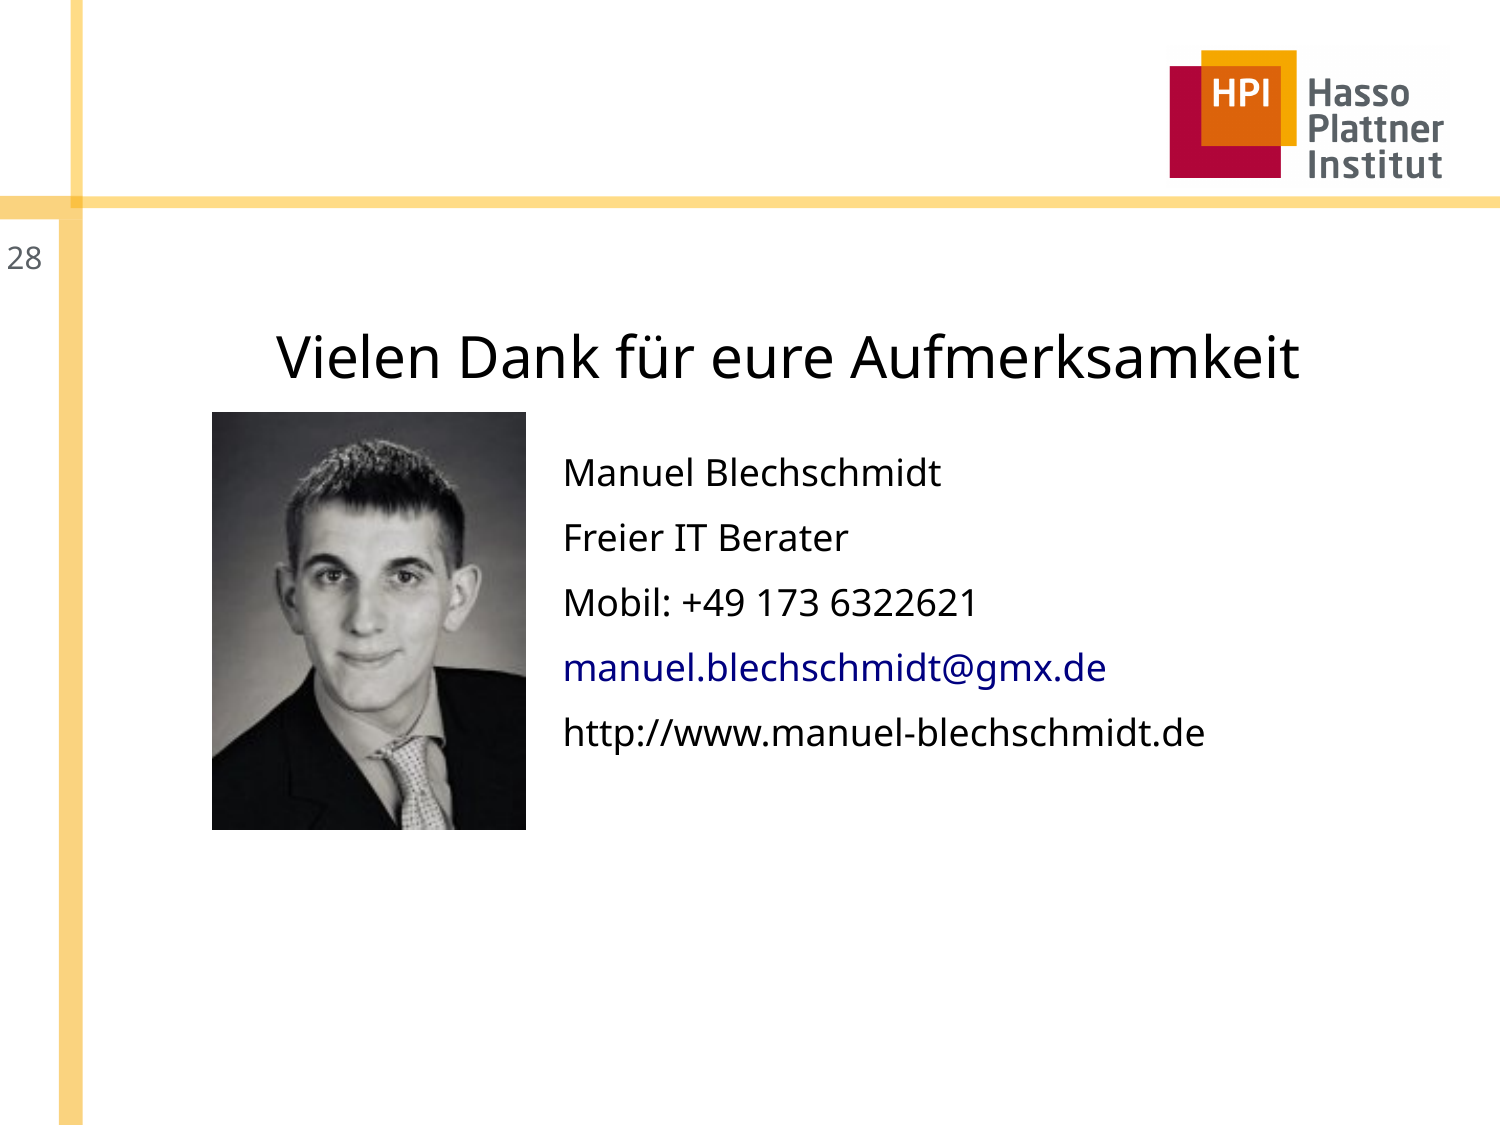

#
28
Vielen Dank für eure Aufmerksamkeit
Manuel Blechschmidt
Freier IT Berater
Mobil: +49 173 6322621
manuel.blechschmidt@gmx.de
http://www.manuel-blechschmidt.de